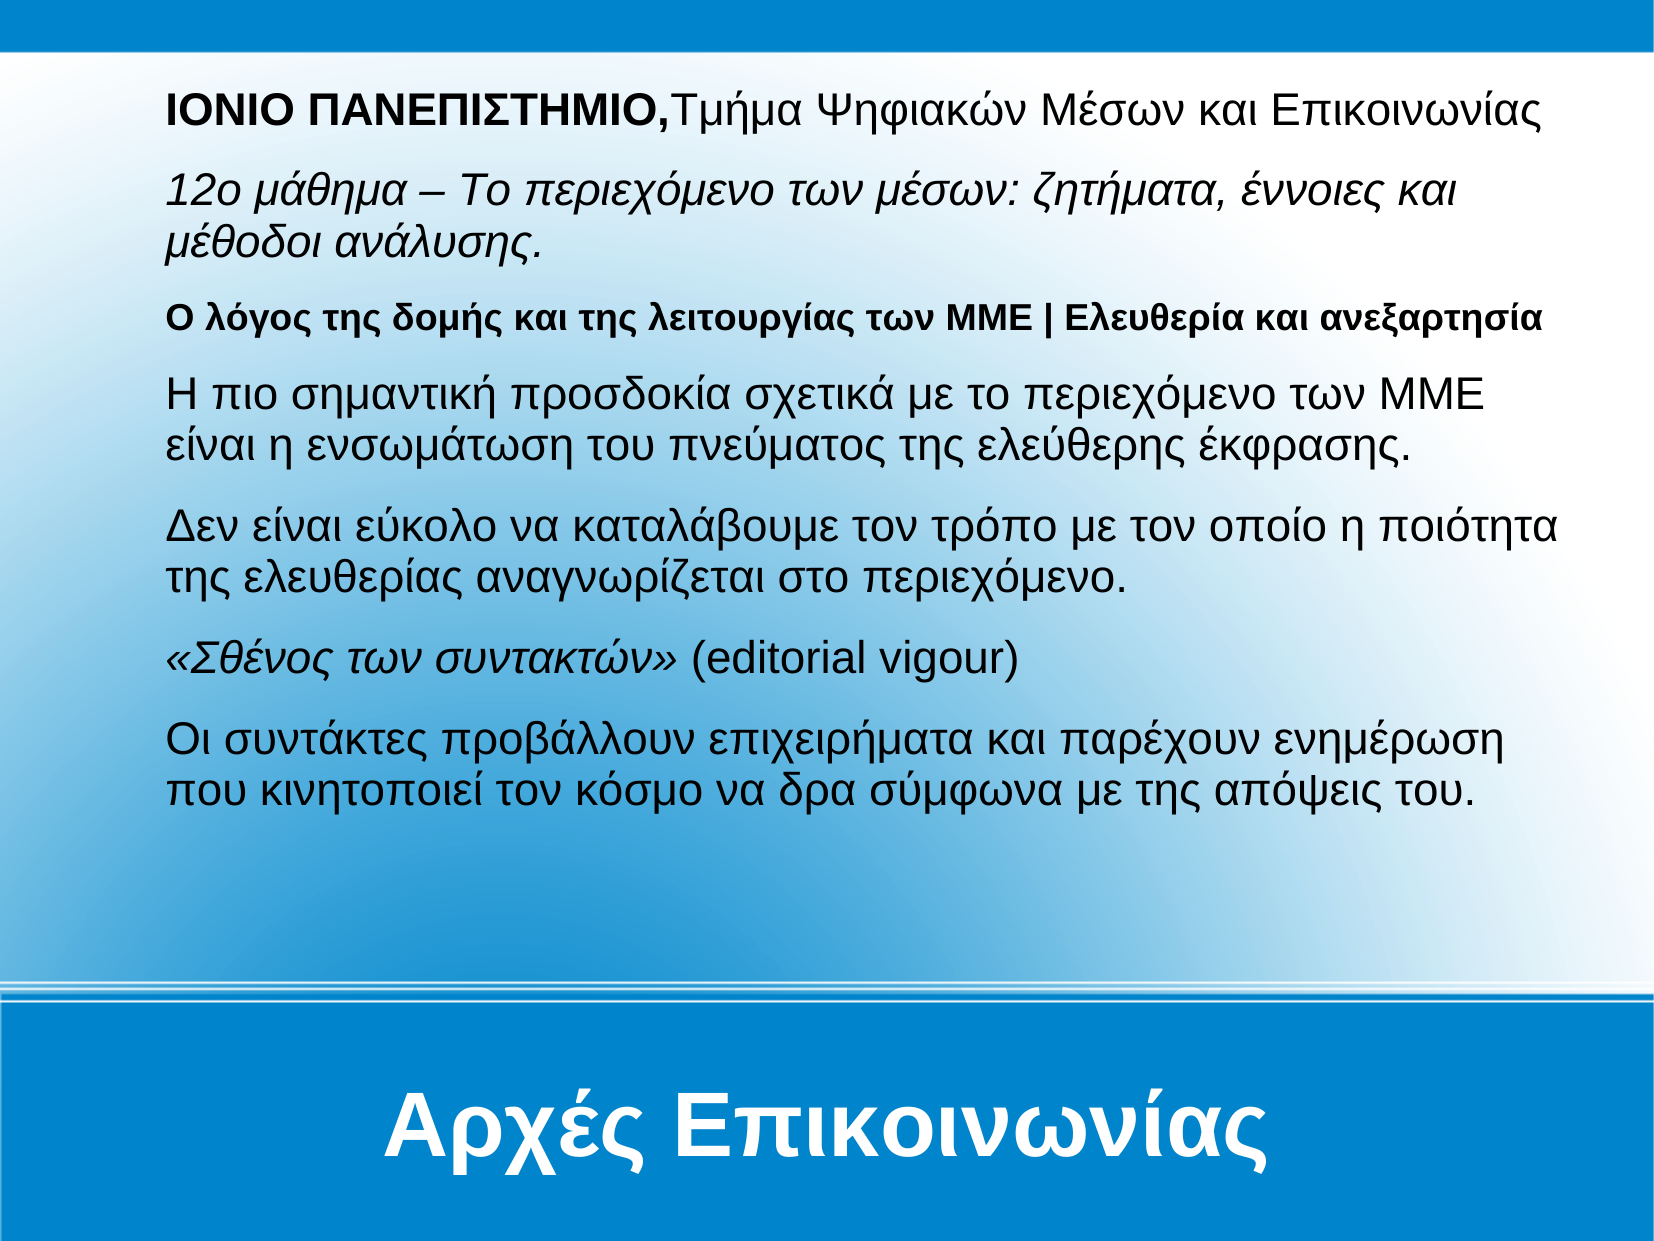

ΙΟΝΙΟ ΠΑΝΕΠΙΣΤΗΜΙΟ,Τμήμα Ψηφιακών Μέσων και Επικοινωνίας
12ο μάθημα – Το περιεχόμενο των μέσων: ζητήματα, έννοιες και μέθοδοι ανάλυσης.
Ο λόγος της δομής και της λειτουργίας των ΜΜΕ | Ελευθερία και ανεξαρτησία
Η πιο σημαντική προσδοκία σχετικά με το περιεχόμενο των ΜΜΕ είναι η ενσωμάτωση του πνεύματος της ελεύθερης έκφρασης.
Δεν είναι εύκολο να καταλάβουμε τον τρόπο με τον οποίο η ποιότητα της ελευθερίας αναγνωρίζεται στο περιεχόμενο.
«Σθένος των συντακτών» (editorial vigour)
Οι συντάκτες προβάλλουν επιχειρήματα και παρέχουν ενημέρωση που κινητοποιεί τον κόσμο να δρα σύμφωνα με της απόψεις του.
# Αρχές Επικοινωνίας